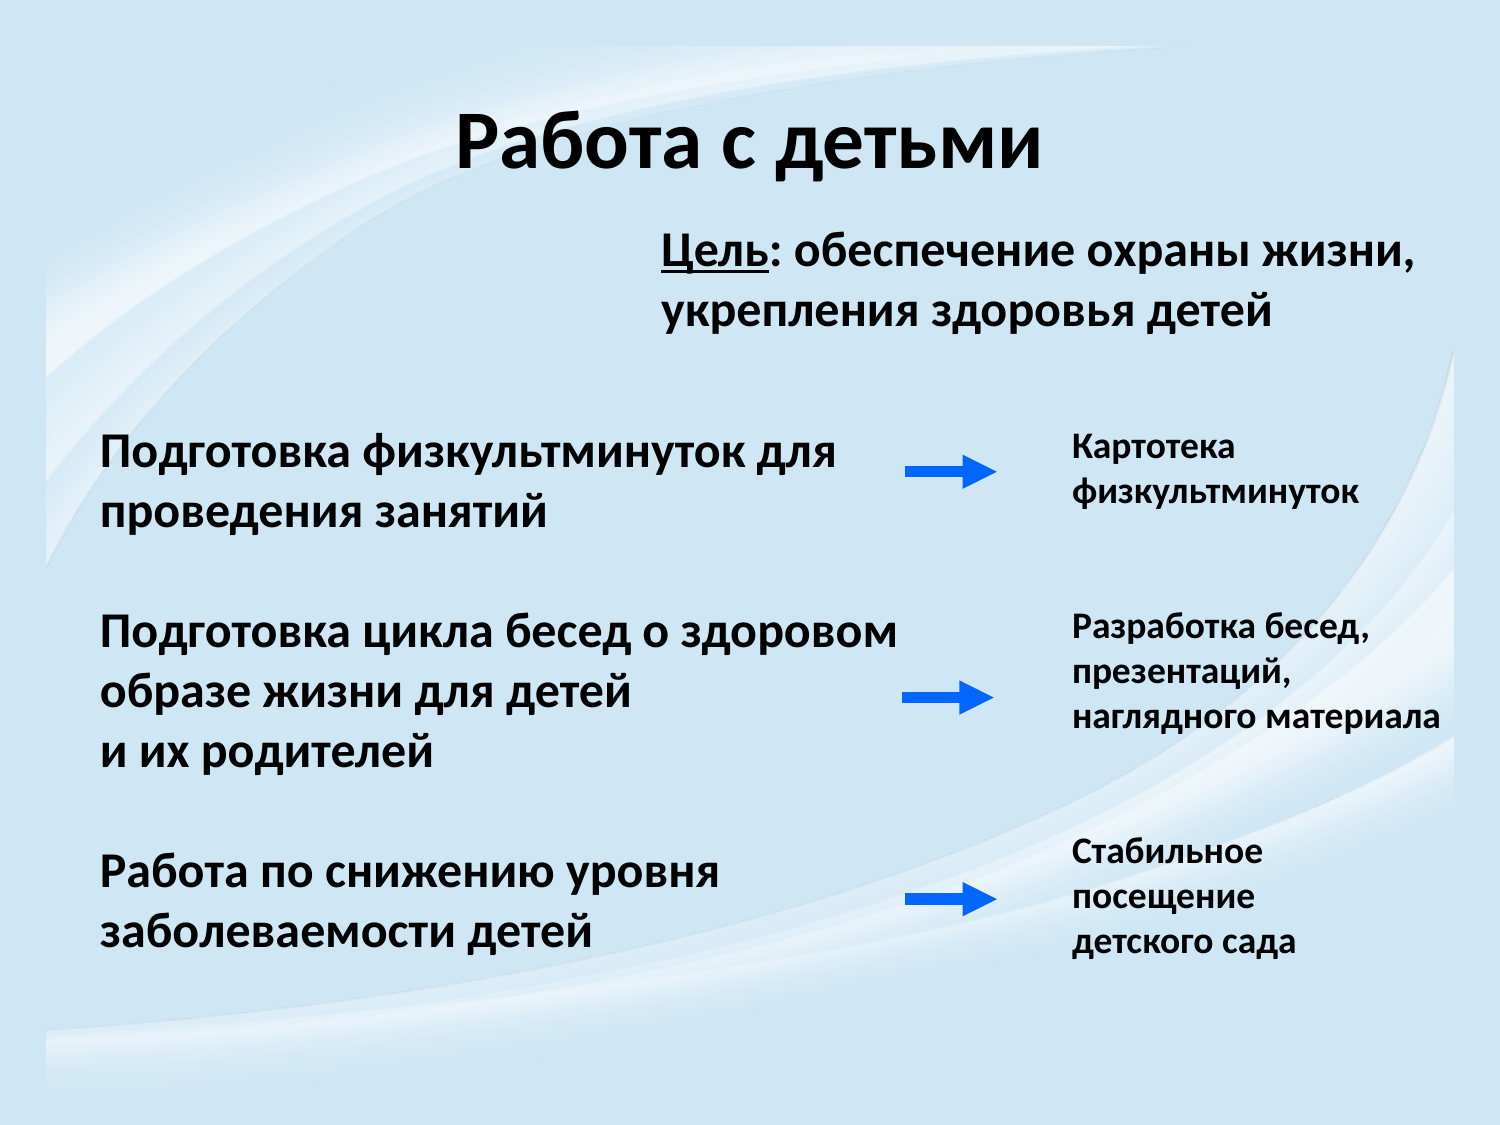

Работа с детьми
Цель: обеспечение охраны жизни,
укрепления здоровья детей
Подготовка физкультминуток для проведения занятий
Подготовка цикла бесед о здоровом образе жизни для детей
и их родителей
Работа по снижению уровня заболеваемости детей
Картотека
физкультминуток
Разработка бесед,
презентаций,
наглядного материала
Стабильное
посещение
детского сада